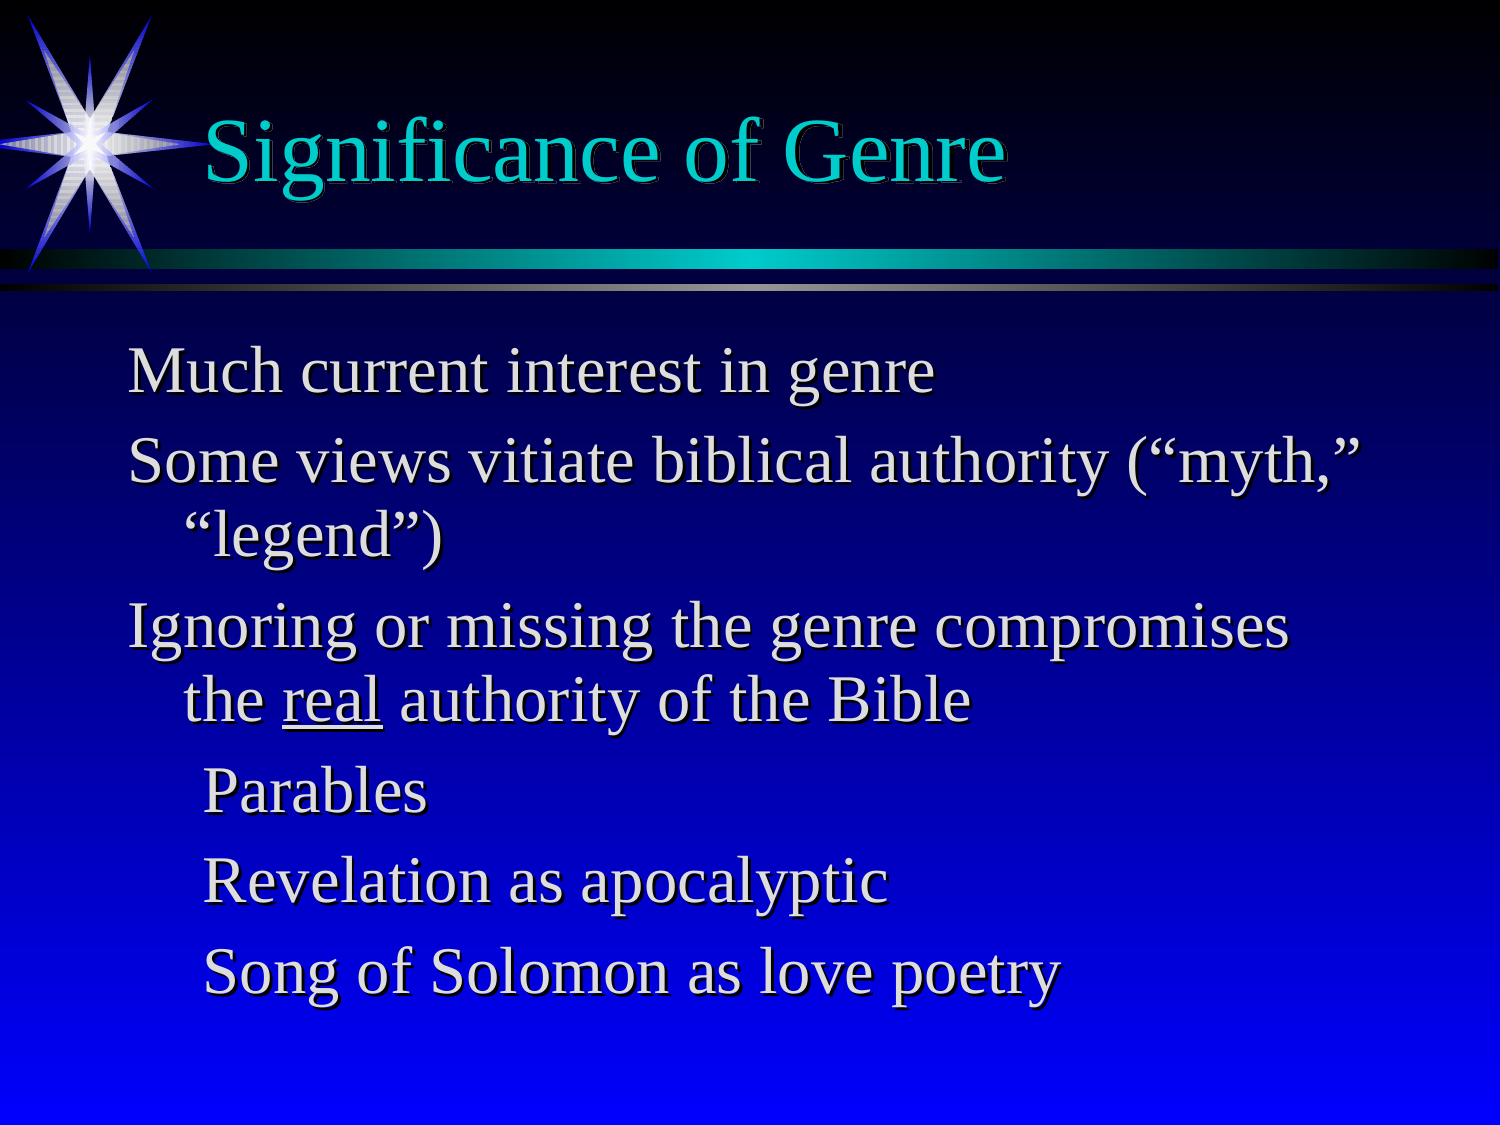

# Significance of Genre
Much current interest in genre
Some views vitiate biblical authority (“myth,” “legend”)
Ignoring or missing the genre compromises the real authority of the Bible
Parables
Revelation as apocalyptic
Song of Solomon as love poetry